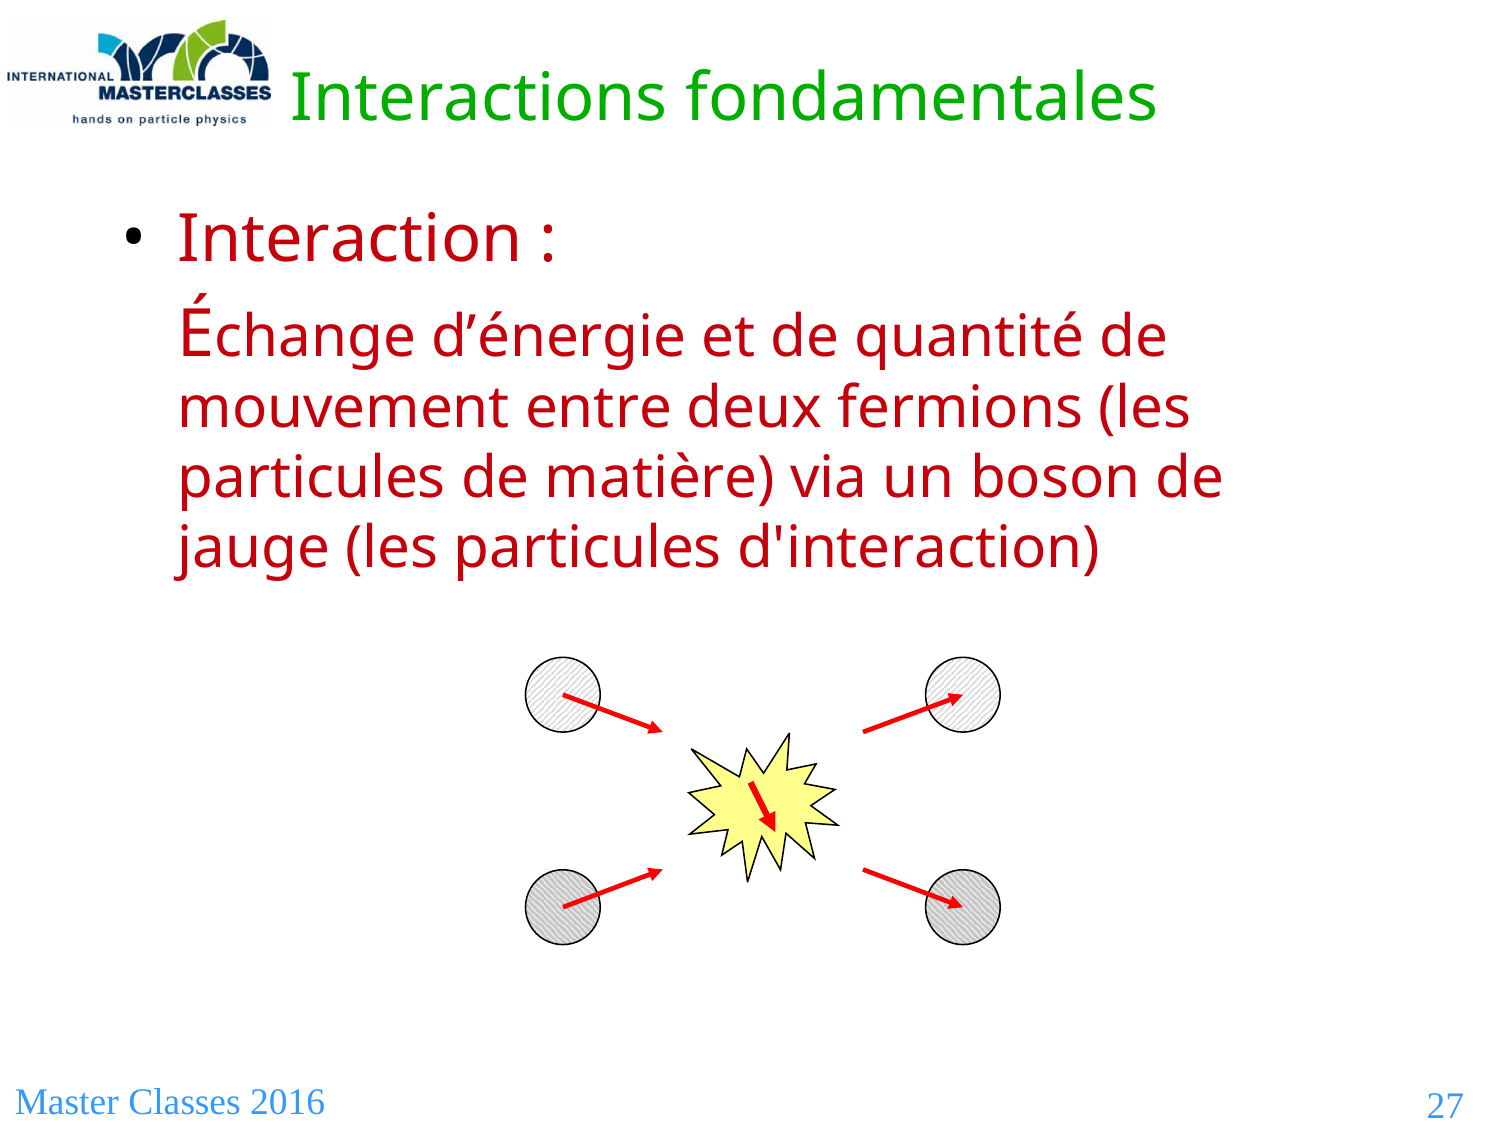

# Interactions fondamentales
Interaction :
	Échange d’énergie et de quantité de mouvement entre deux fermions (les particules de matière) via un boson de jauge (les particules d'interaction)
Master Classes 2016
27